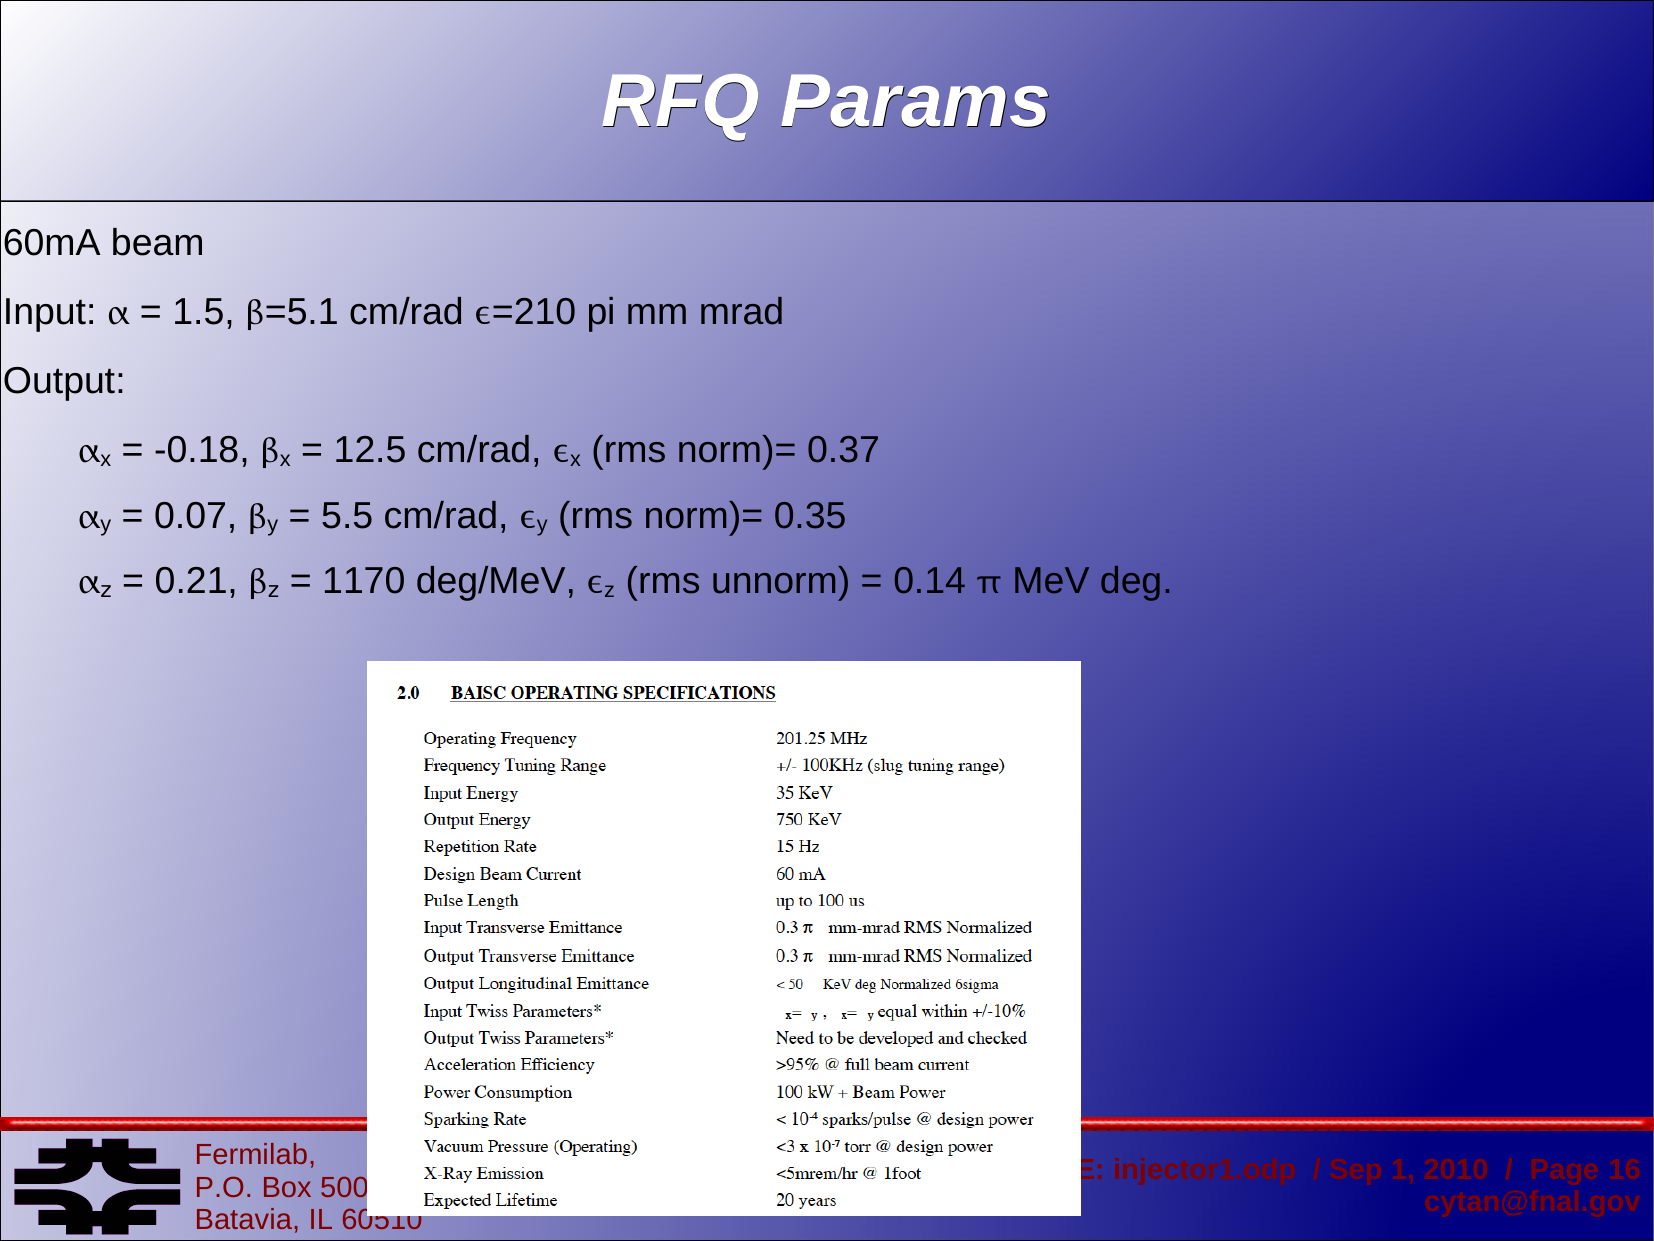

# RFQ Params
60mA beam
Input:  = 1.5, =5.1 cm/rad =210 pi mm mrad
Output:
x = -0.18, x = 12.5 cm/rad, x (rms norm)= 0.37
y = 0.07, y = 5.5 cm/rad, y (rms norm)= 0.35
z = 0.21, z = 1170 deg/MeV, z (rms unnorm) = 0.14  MeV deg.